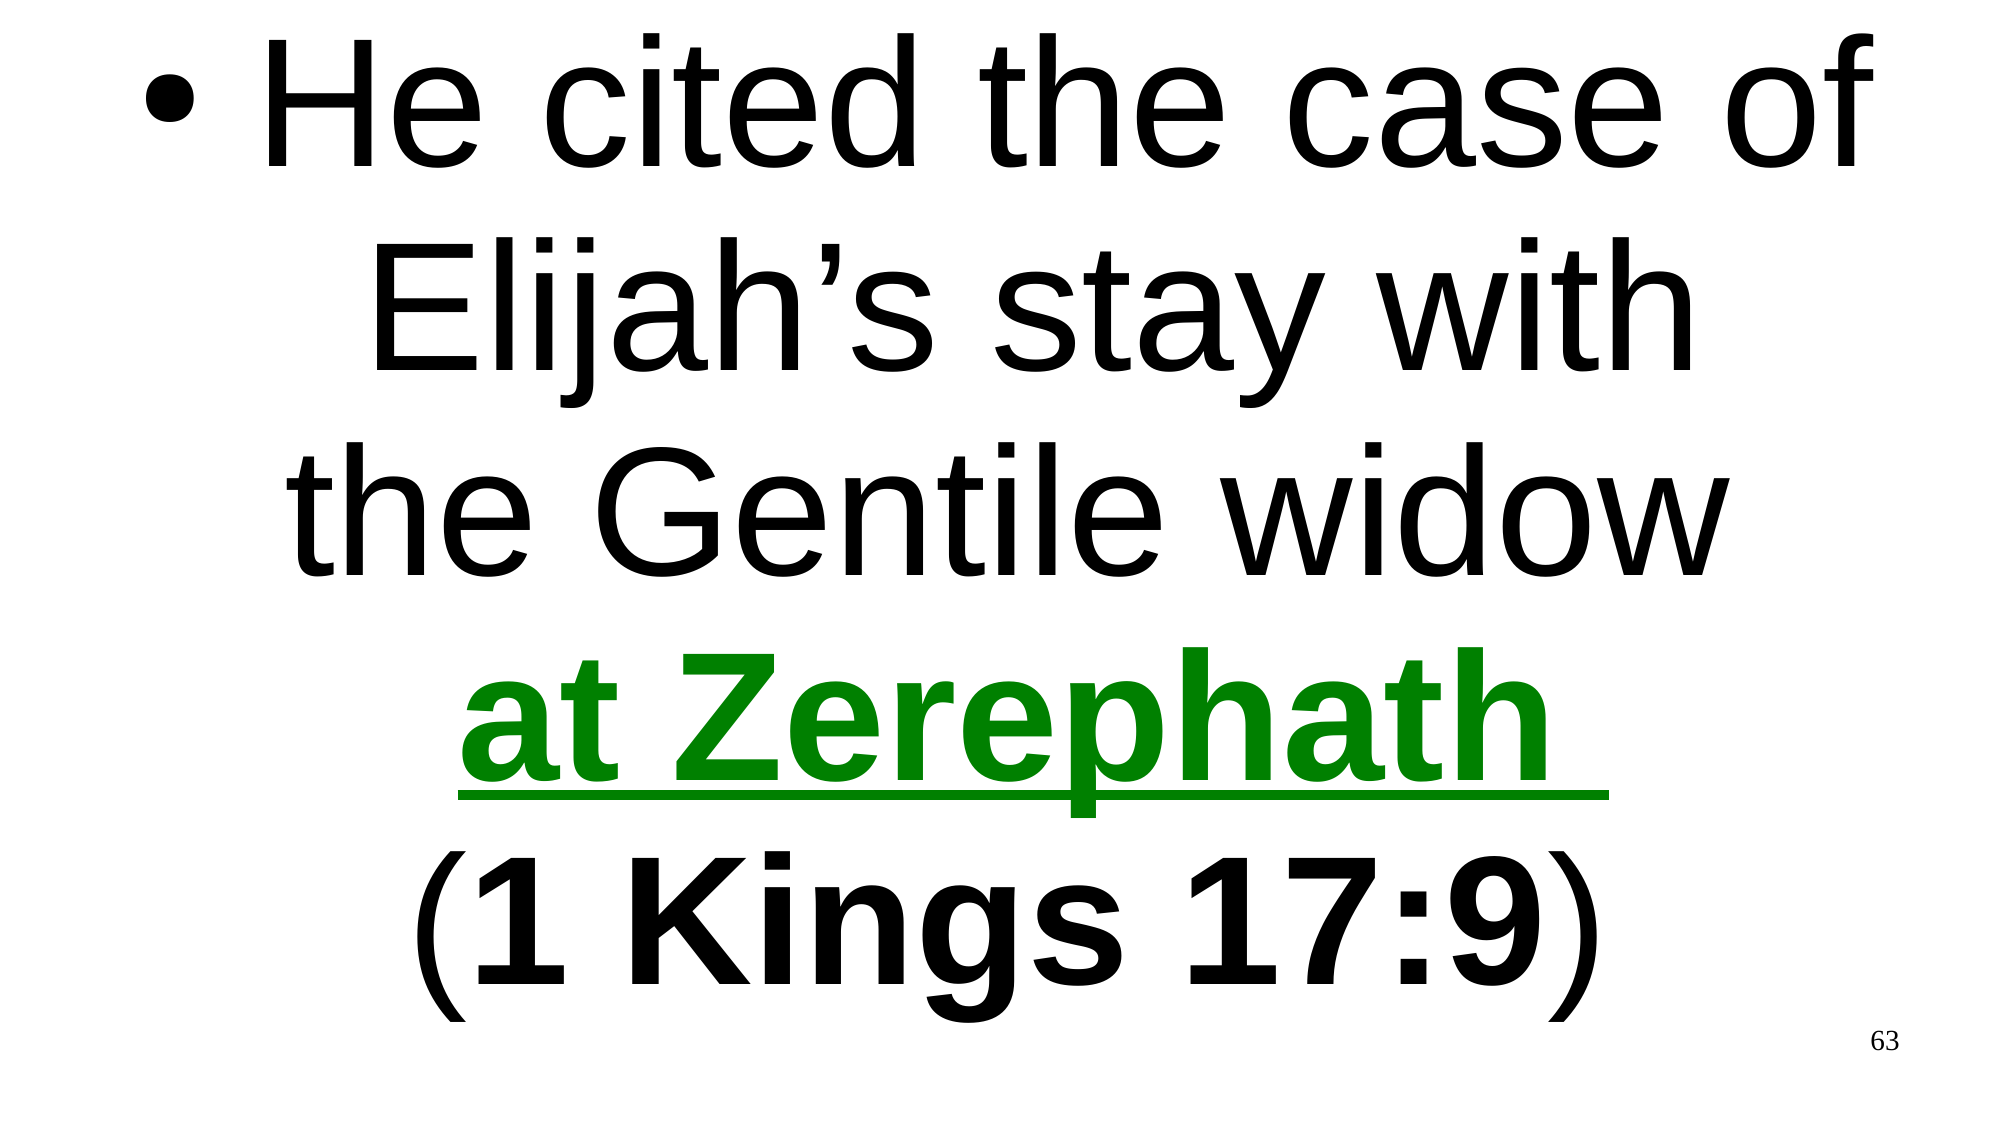

# He cited the case of Elijah’s stay with the Gentile widow at Zerephath (1 Kings 17:9)
63